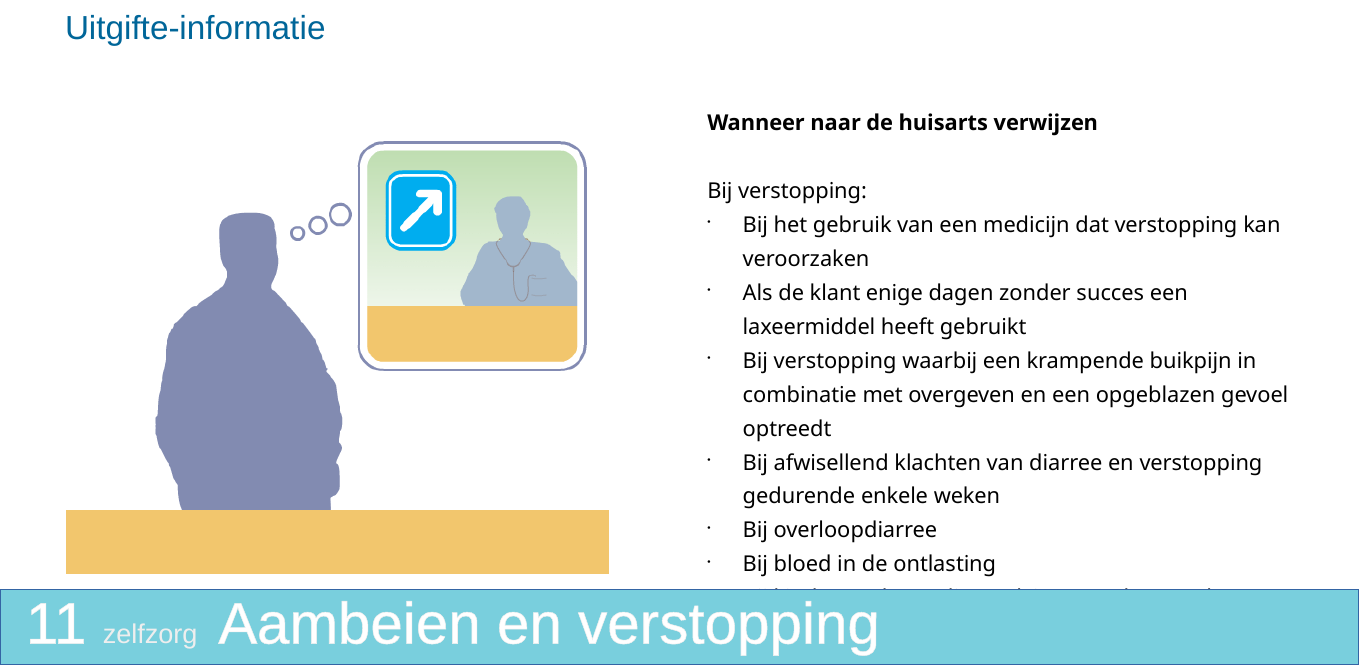

Uitgifte-informatie
Wanneer naar de huisarts verwijzen
Bij verstopping:
Bij het gebruik van een medicijn dat verstopping kan veroorzaken
Als de klant enige dagen zonder succes een laxeermiddel heeft gebruikt
Bij verstopping waarbij een krampende buikpijn in combinatie met overgeven en een opgeblazen gevoel optreedt
Bij afwisellend klachten van diarree en verstopping gedurende enkele weken
Bij overloopdiarree
Bij bloed in de ontlasting
Bij kinderen als voedingsadviezen en laxerende limonadesiroop niet geleid hebben tot verbetering
# 11 zelfzorg Aambeien en verstopping
september 2020